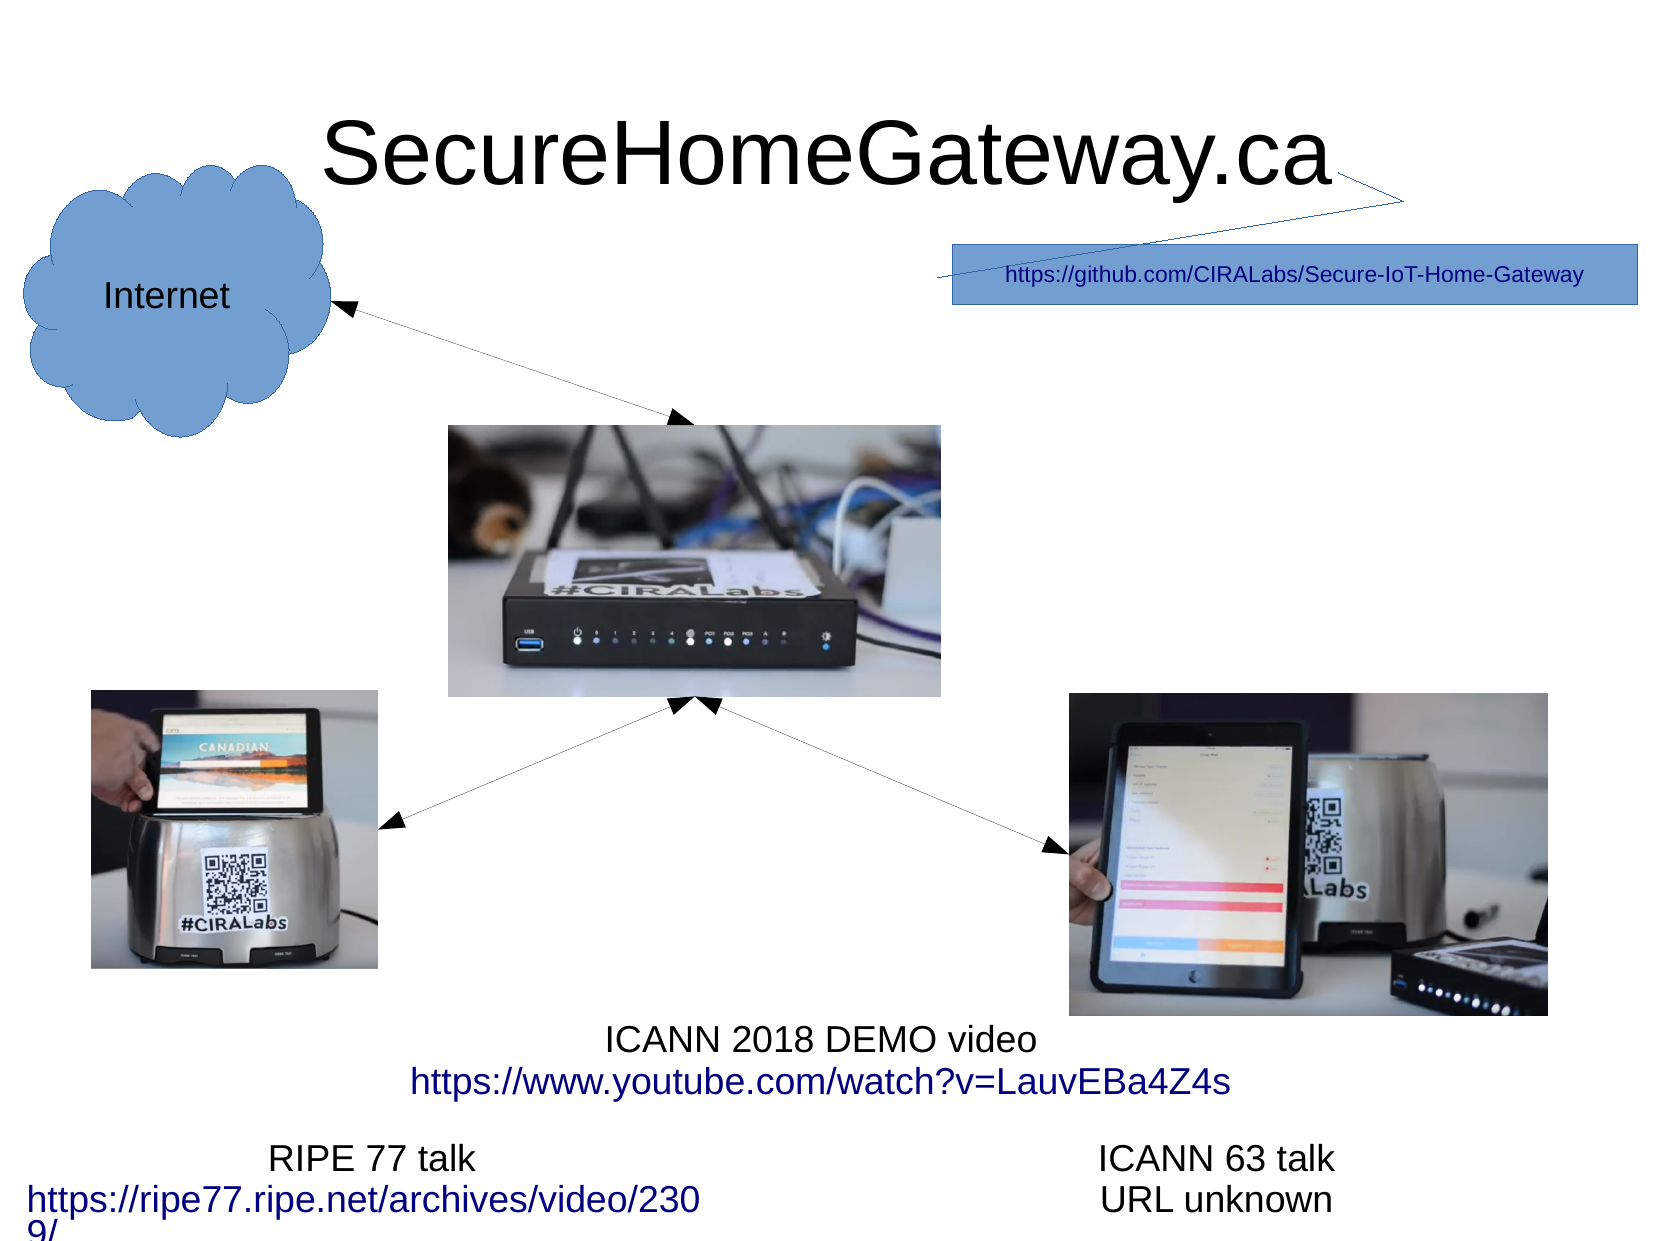

# SecureHomeGateway.ca
Internet
https://github.com/CIRALabs/Secure-IoT-Home-Gateway
ICANN 2018 DEMO video
https://www.youtube.com/watch?v=LauvEBa4Z4s
RIPE 77 talk
https://ripe77.ripe.net/archives/video/2309/
ICANN 63 talk
URL unknown